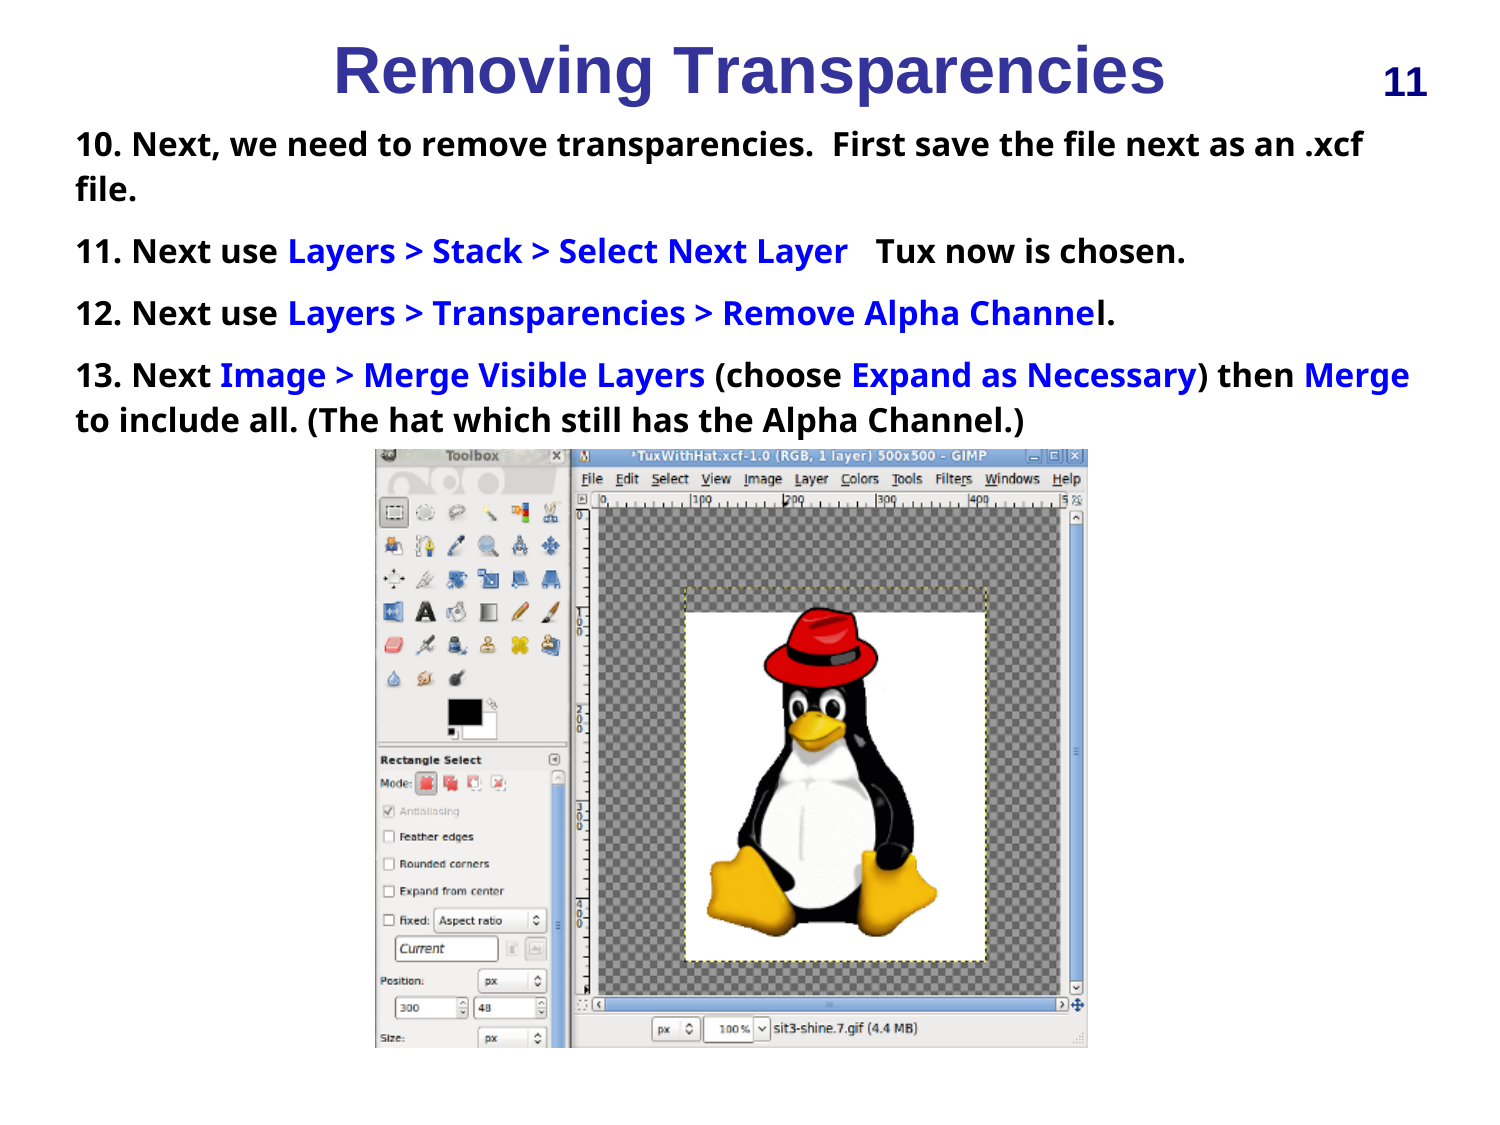

# Removing Transparencies
11
10. Next, we need to remove transparencies. First save the file next as an .xcf file.
11. Next use Layers > Stack > Select Next Layer Tux now is chosen.
12. Next use Layers > Transparencies > Remove Alpha Channel.
13. Next Image > Merge Visible Layers (choose Expand as Necessary) then Merge to include all. (The hat which still has the Alpha Channel.)